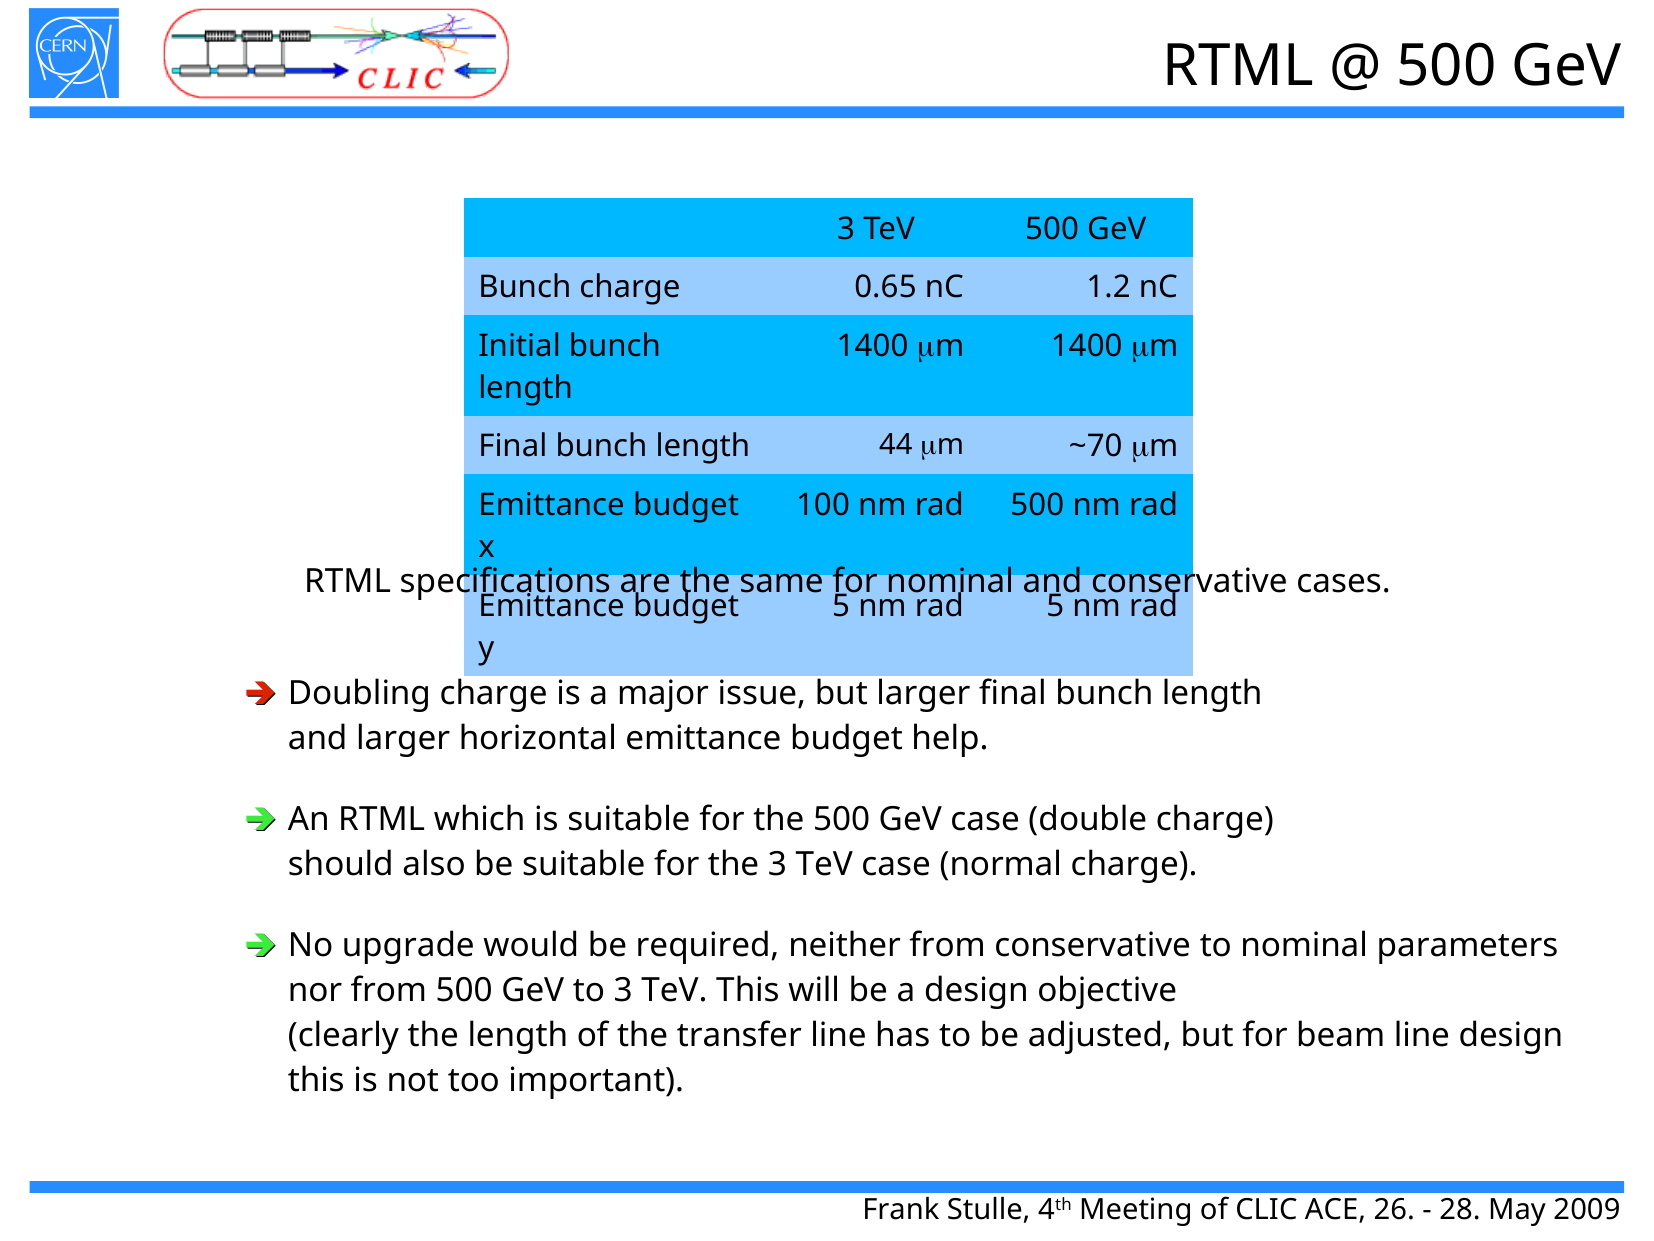

# RTML @ 500 GeV
| | 3 TeV | 500 GeV |
| --- | --- | --- |
| Bunch charge | 0.65 nC | 1.2 nC |
| Initial bunch length | 1400 mm | 1400 mm |
| Final bunch length | 44 mm | ~70 mm |
| Emittance budget x | 100 nm rad | 500 nm rad |
| Emittance budget y | 5 nm rad | 5 nm rad |
RTML specifications are the same for nominal and conservative cases.
		Doubling charge is a major issue, but larger final bunch length
		and larger horizontal emittance budget help.
		An RTML which is suitable for the 500 GeV case (double charge)
		should also be suitable for the 3 TeV case (normal charge).
		No upgrade would be required, neither from conservative to nominal parameters
		nor from 500 GeV to 3 TeV. This will be a design objective
		(clearly the length of the transfer line has to be adjusted, but for beam line design
		this is not too important).